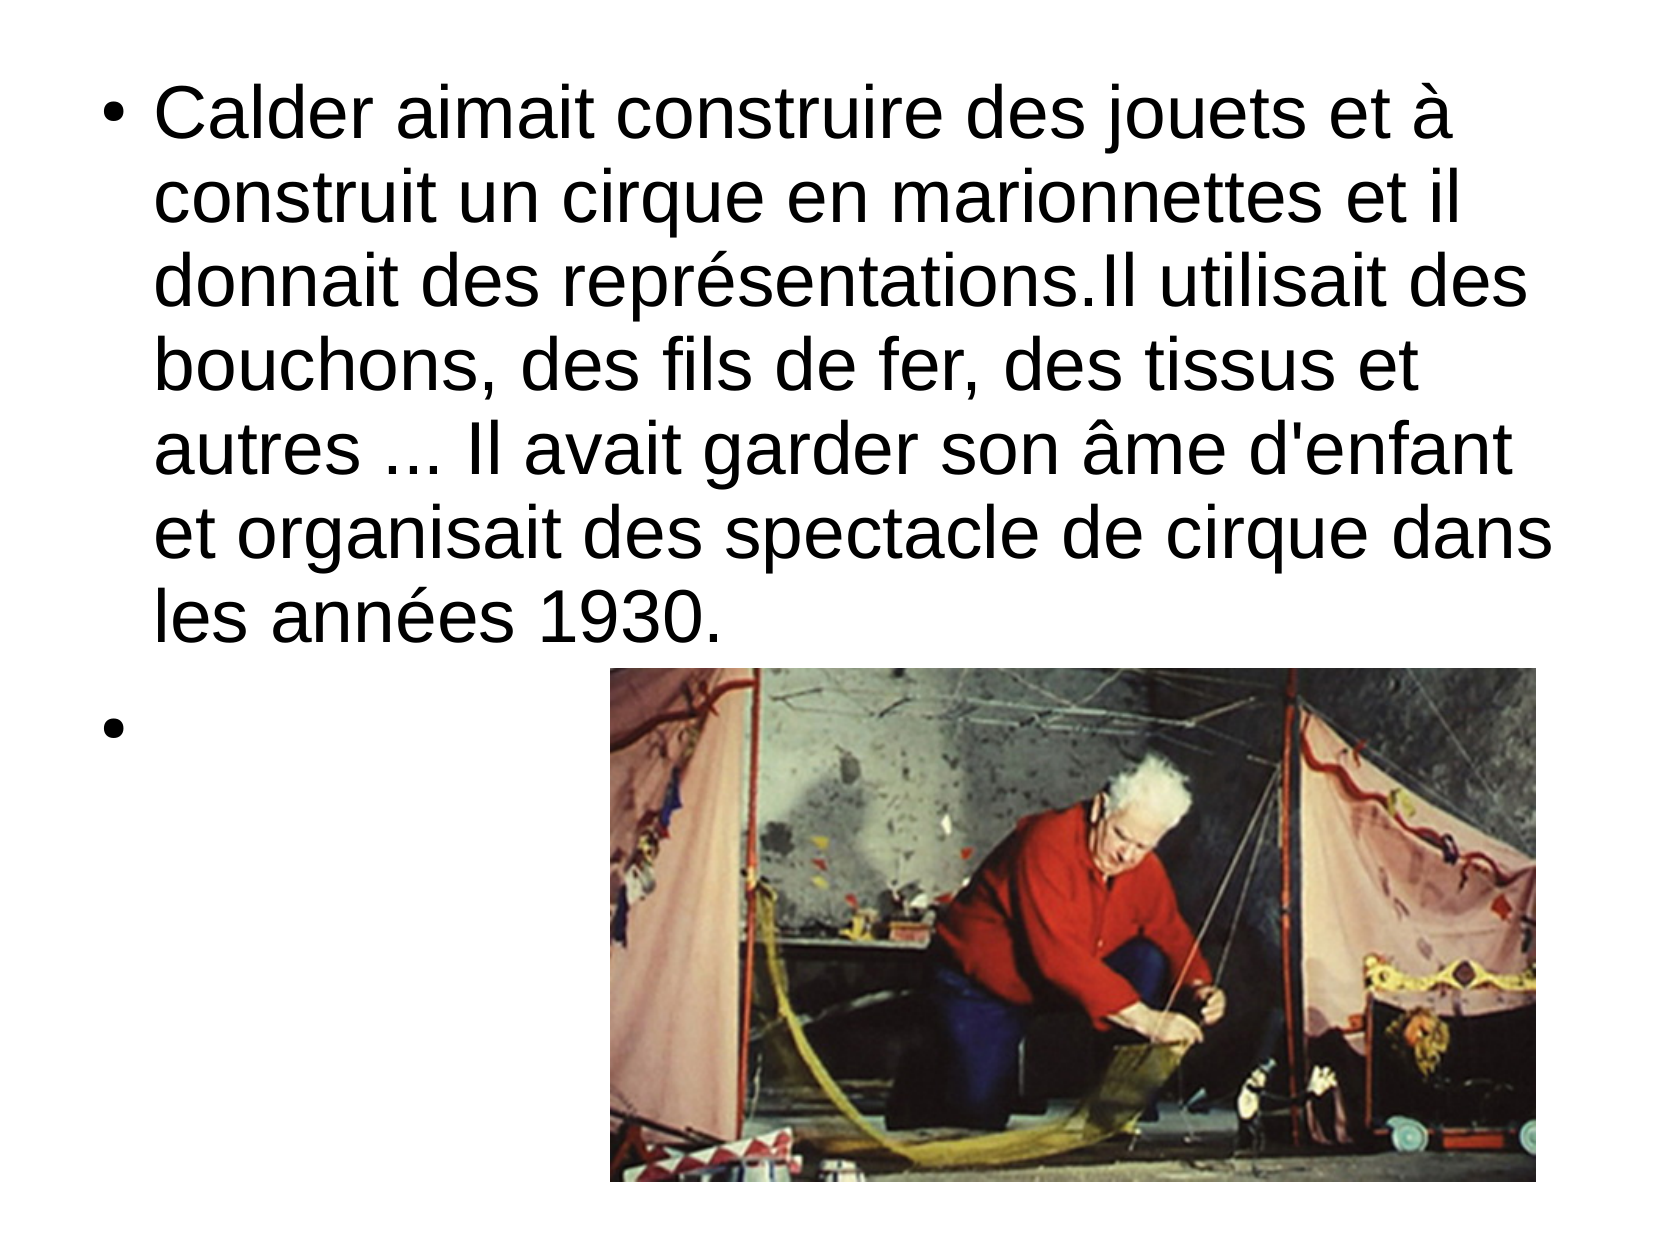

# Calder aimait construire des jouets et à construit un cirque en marionnettes et il donnait des représentations.Il utilisait des bouchons, des fils de fer, des tissus et autres ... Il avait garder son âme d'enfant et organisait des spectacle de cirque dans les années 1930.